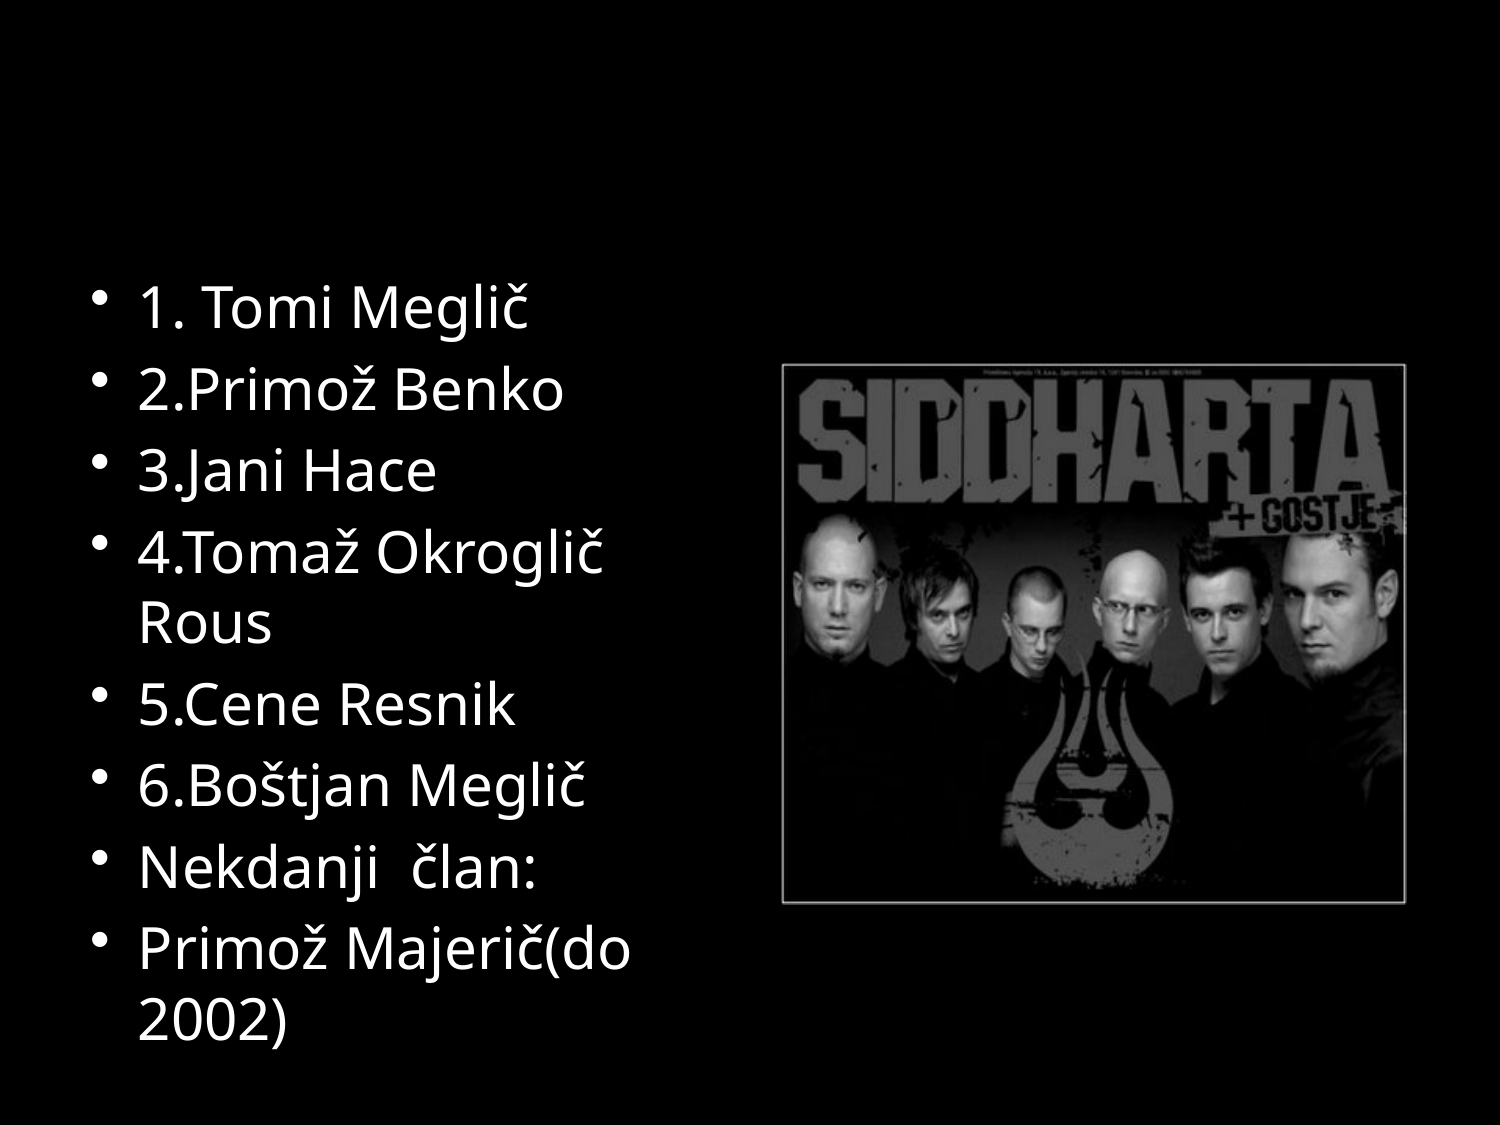

# Člani skupine
1. Tomi Meglič
2.Primož Benko
3.Jani Hace
4.Tomaž Okroglič Rous
5.Cene Resnik
6.Boštjan Meglič
Nekdanji član:
Primož Majerič(do 2002)